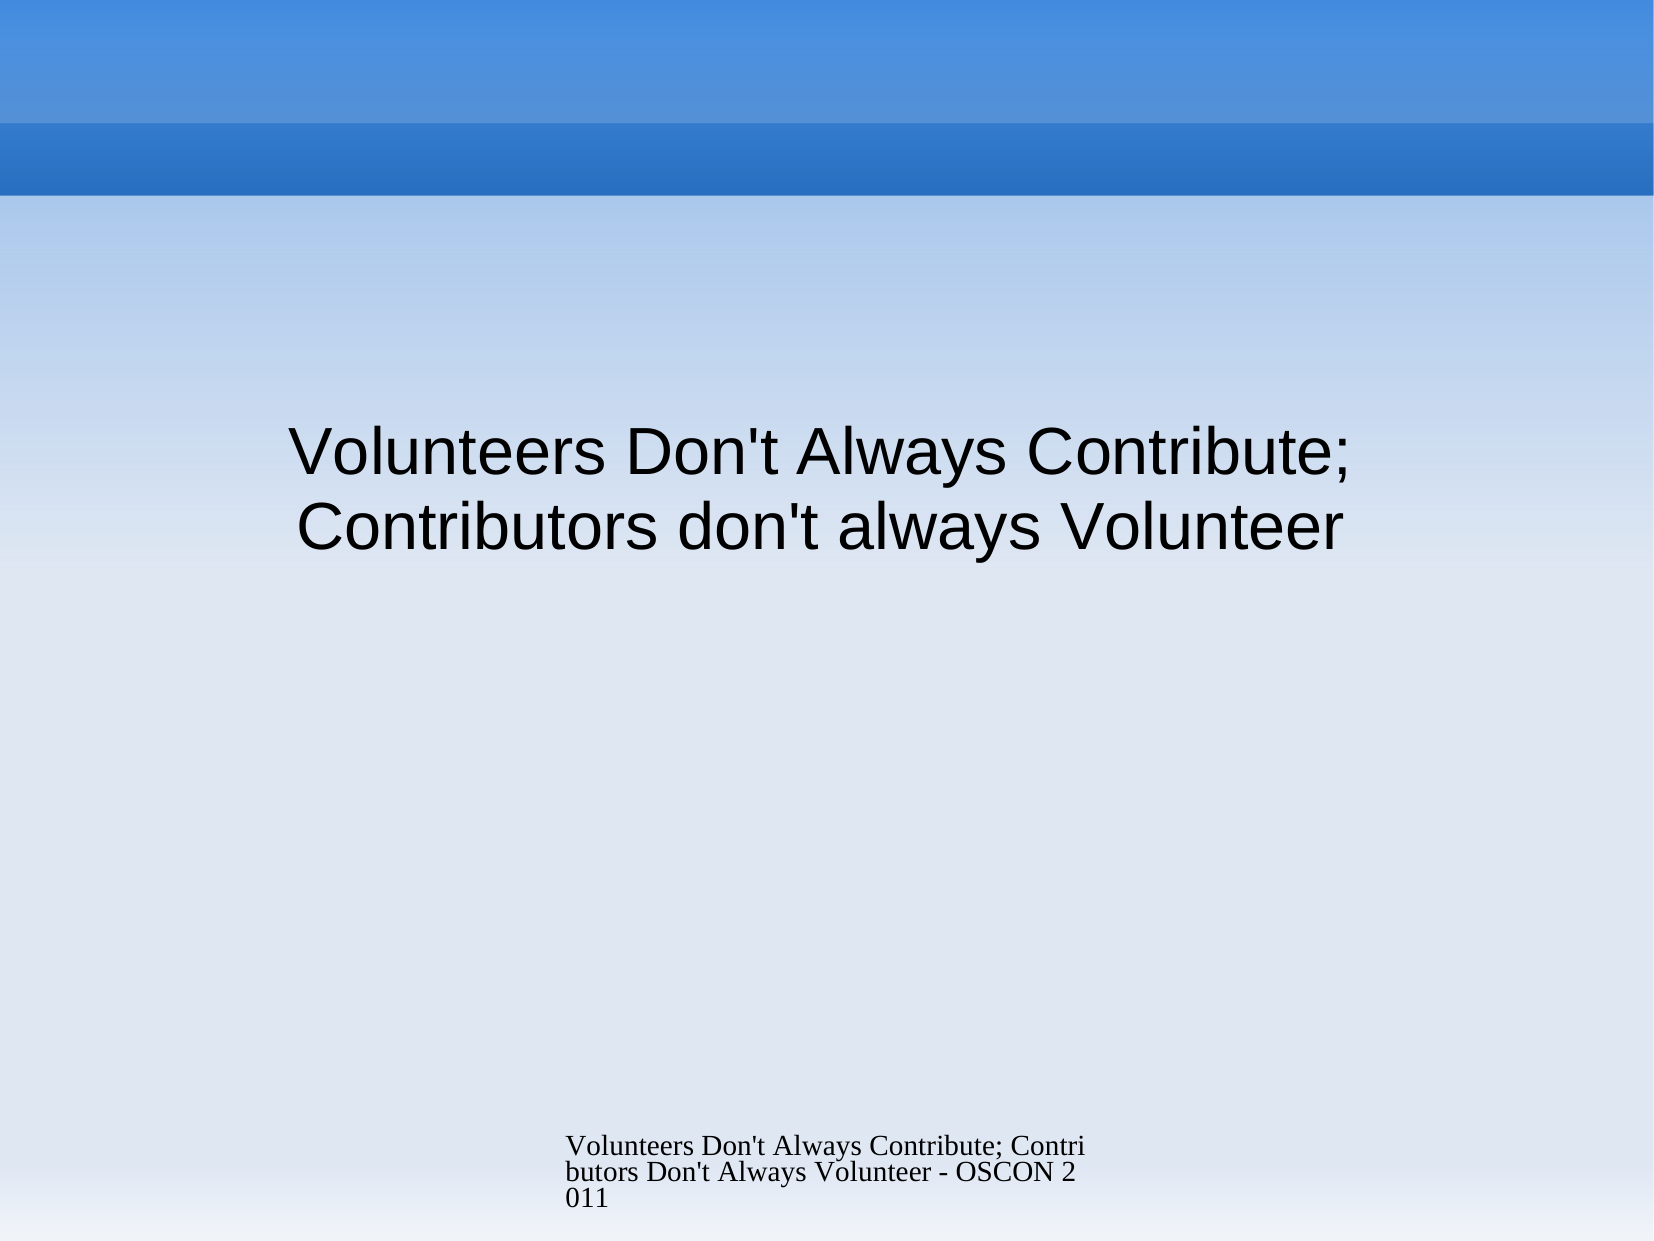

# Volunteers Don't Always Contribute;
Contributors don't always Volunteer
Volunteers Don't Always Contribute; Contributors Don't Always Volunteer - OSCON 2011